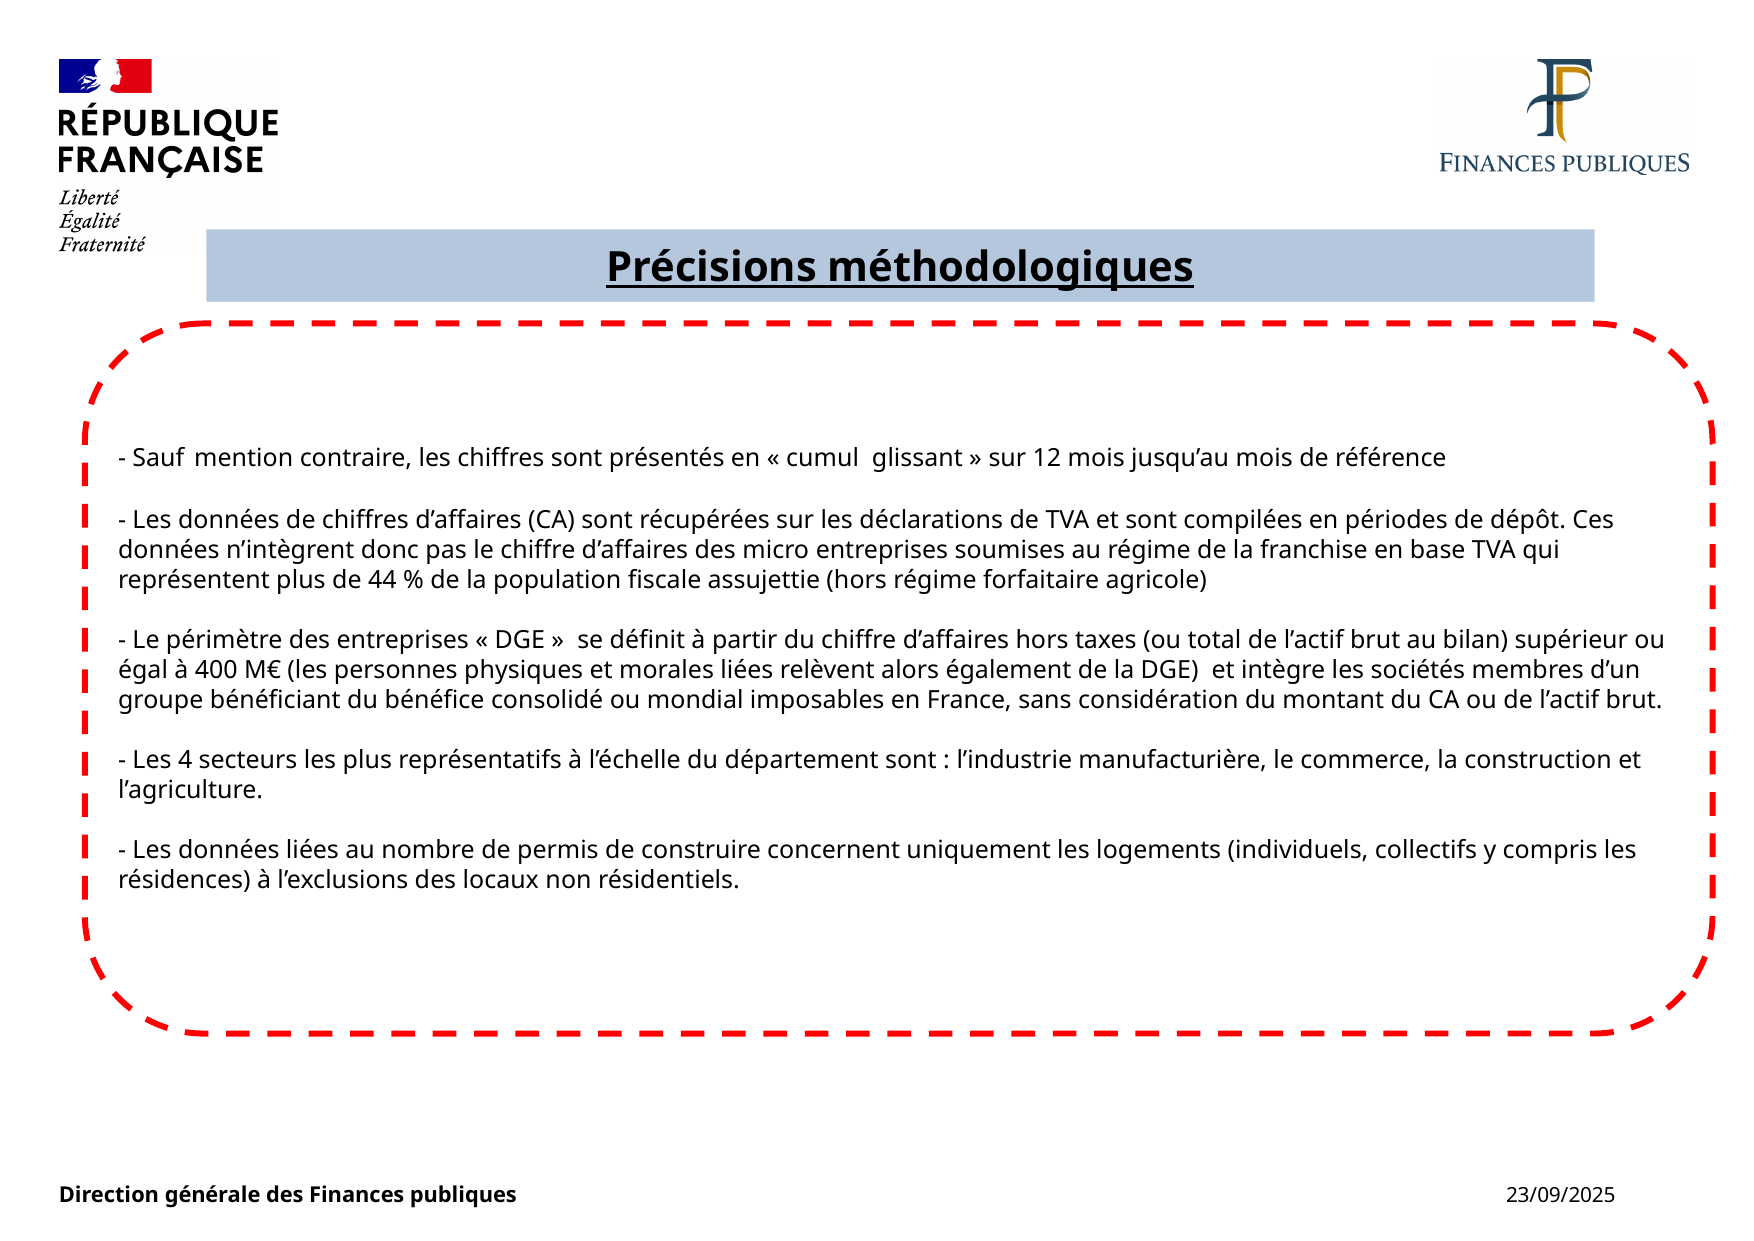

Précisions méthodologiques
Précisions méthodologiques
- Sauf mention contraire, les chiffres sont présentés en « cumul glissant » sur 12 mois jusqu’au mois de référence
- Les données de chiffres d’affaires (CA) sont récupérées sur les déclarations de TVA et sont compilées en périodes de dépôt. Ces données n’intègrent donc pas le chiffre d’affaires des micro entreprises soumises au régime de la franchise en base TVA qui représentent plus de 44 % de la population fiscale assujettie (hors régime forfaitaire agricole)
- Le périmètre des entreprises « DGE »  se définit à partir du chiffre d’affaires hors taxes (ou total de l’actif brut au bilan) supérieur ou égal à 400 M€ (les personnes physiques et morales liées relèvent alors également de la DGE) et intègre les sociétés membres d’un groupe bénéficiant du bénéfice consolidé ou mondial imposables en France, sans considération du montant du CA ou de l’actif brut.
- Les 4 secteurs les plus représentatifs à l’échelle du département sont : l’industrie manufacturière, le commerce, la construction et l’agriculture.
- Les données liées au nombre de permis de construire concernent uniquement les logements (individuels, collectifs y compris les résidences) à l’exclusions des locaux non résidentiels.